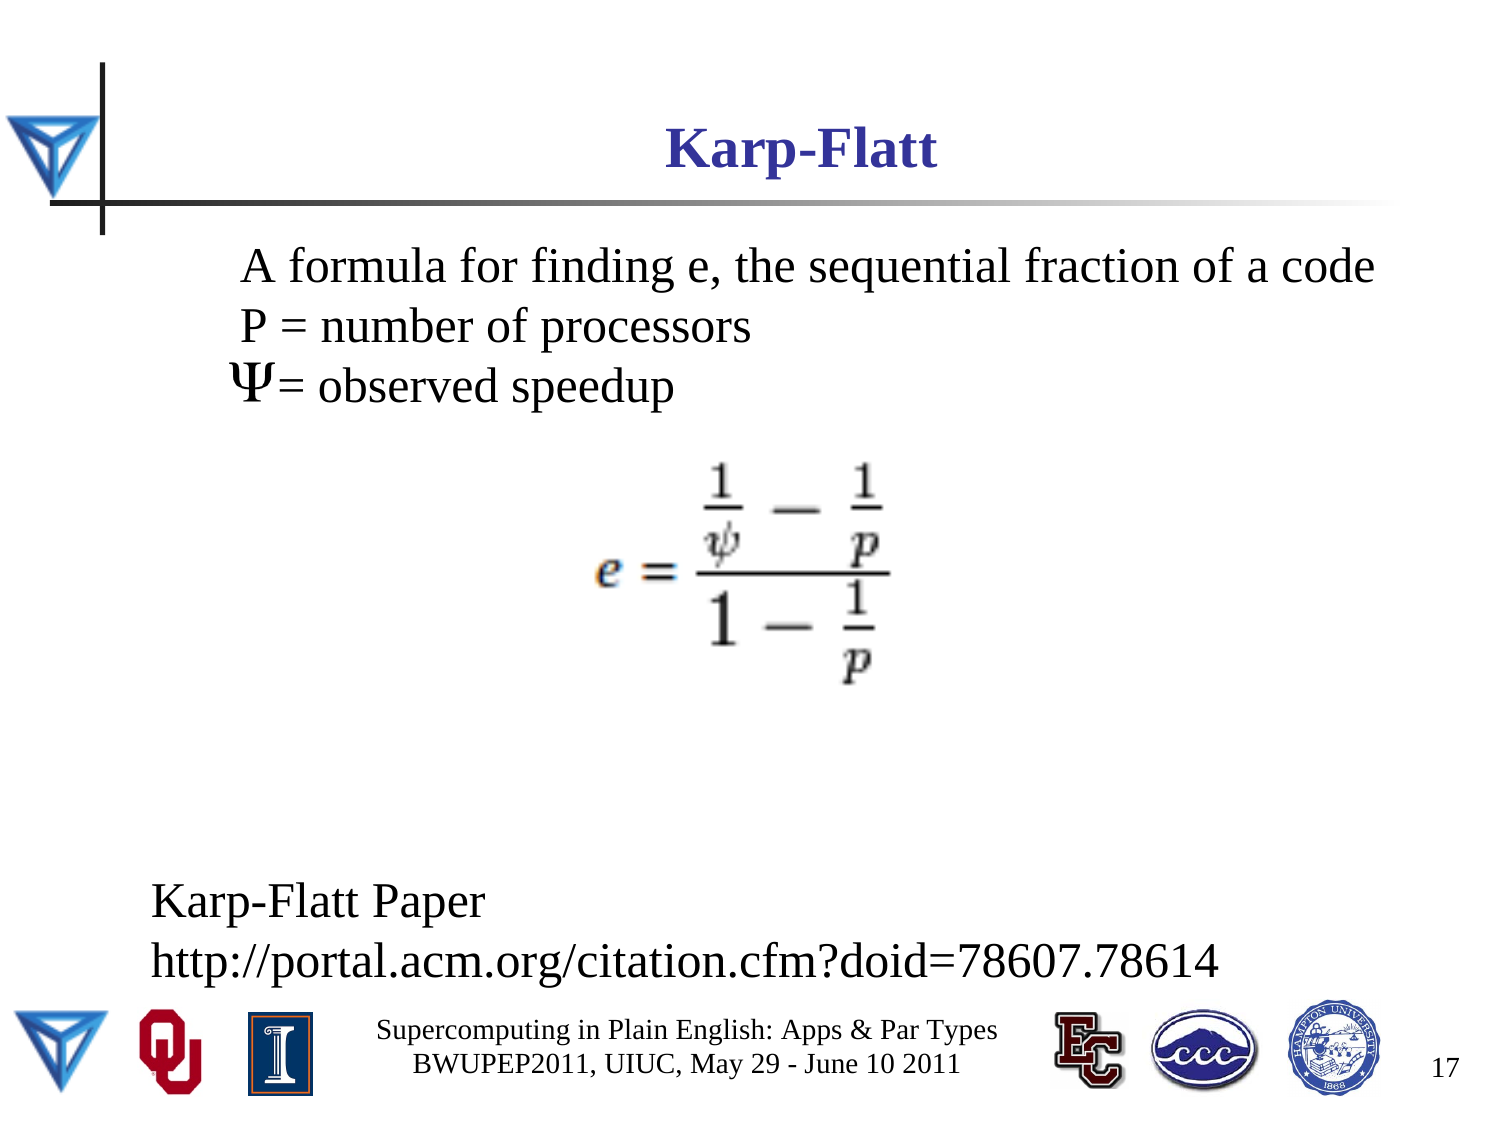

# Karp-Flatt
A formula for finding e, the sequential fraction of a code
P = number of processors
 = observed speedup
Karp-Flatt Paper
http://portal.acm.org/citation.cfm?doid=78607.78614
Supercomputing in Plain English: Apps & Par Types BWUPEP2011, UIUC, May 29 - June 10 2011